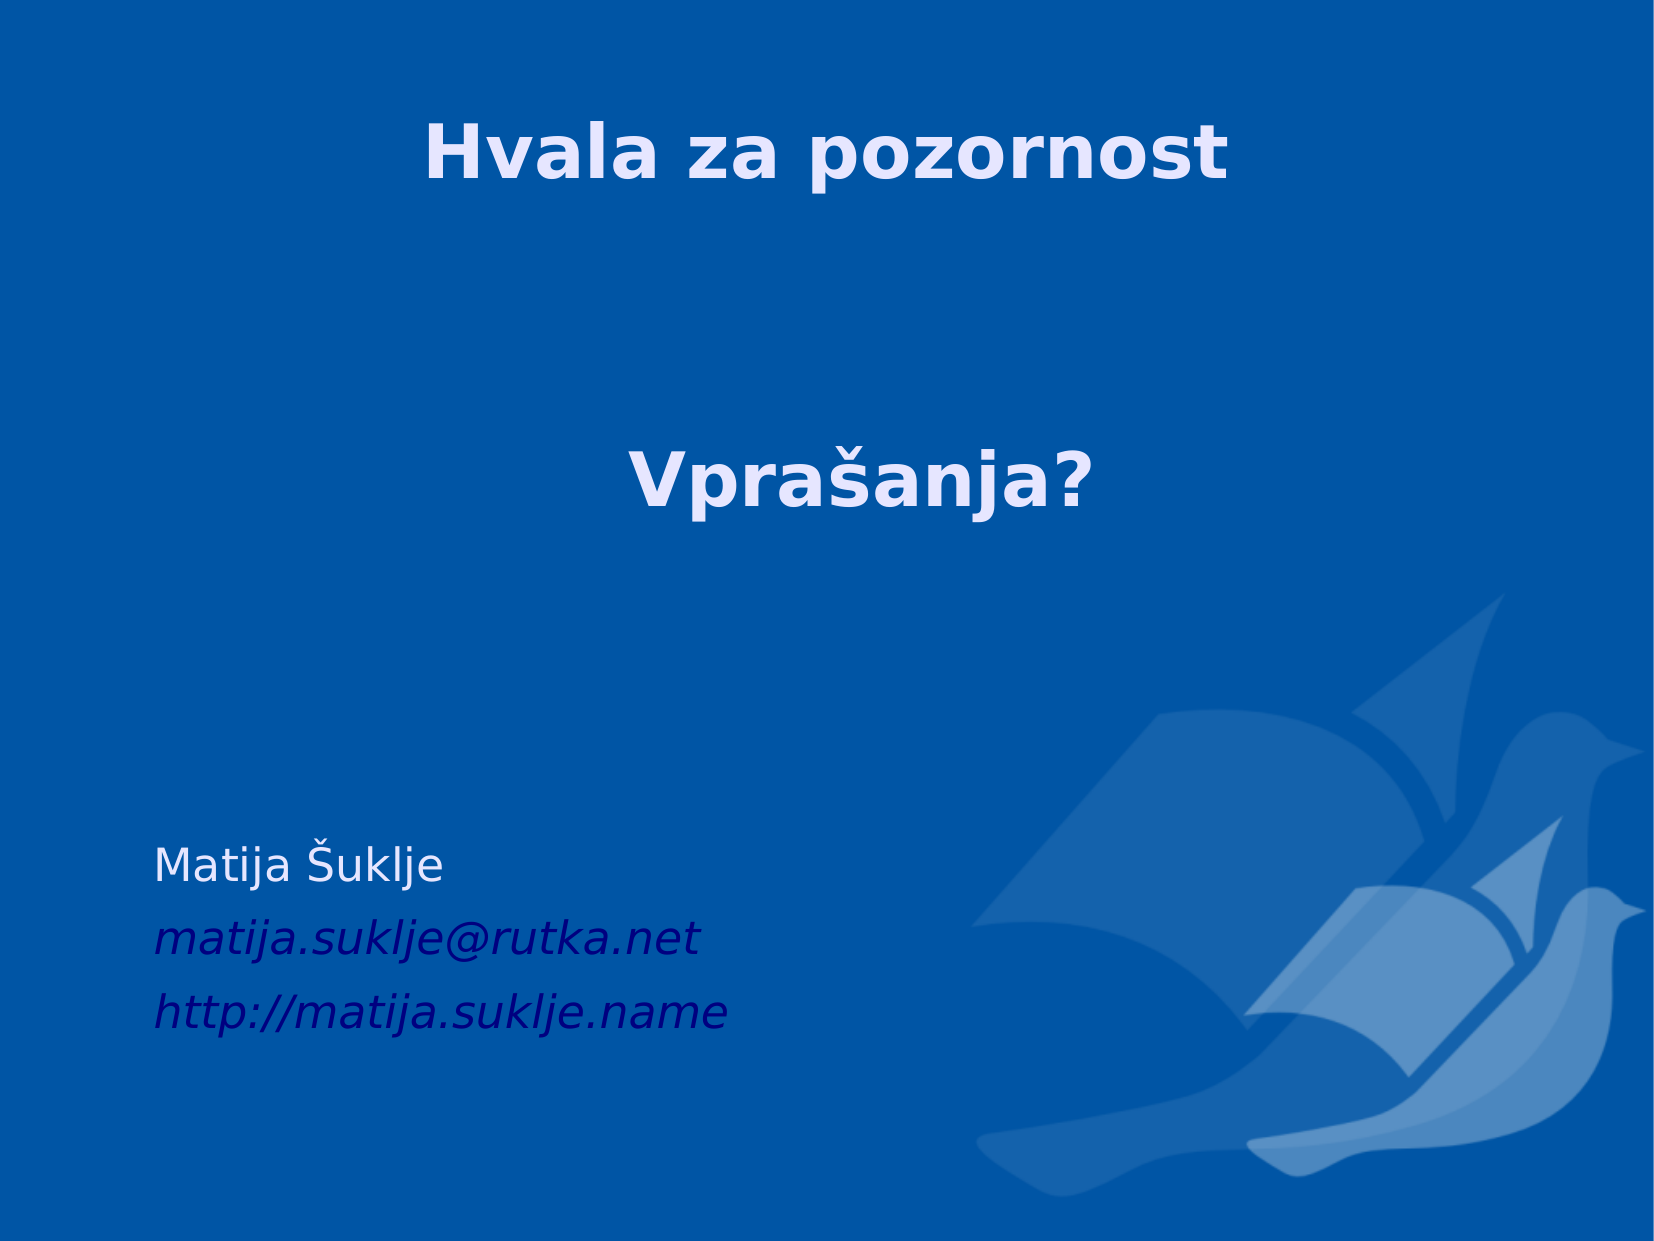

# Hvala za pozornost
Vprašanja?
Matija Šuklje
matija.suklje@rutka.net
http://matija.suklje.name